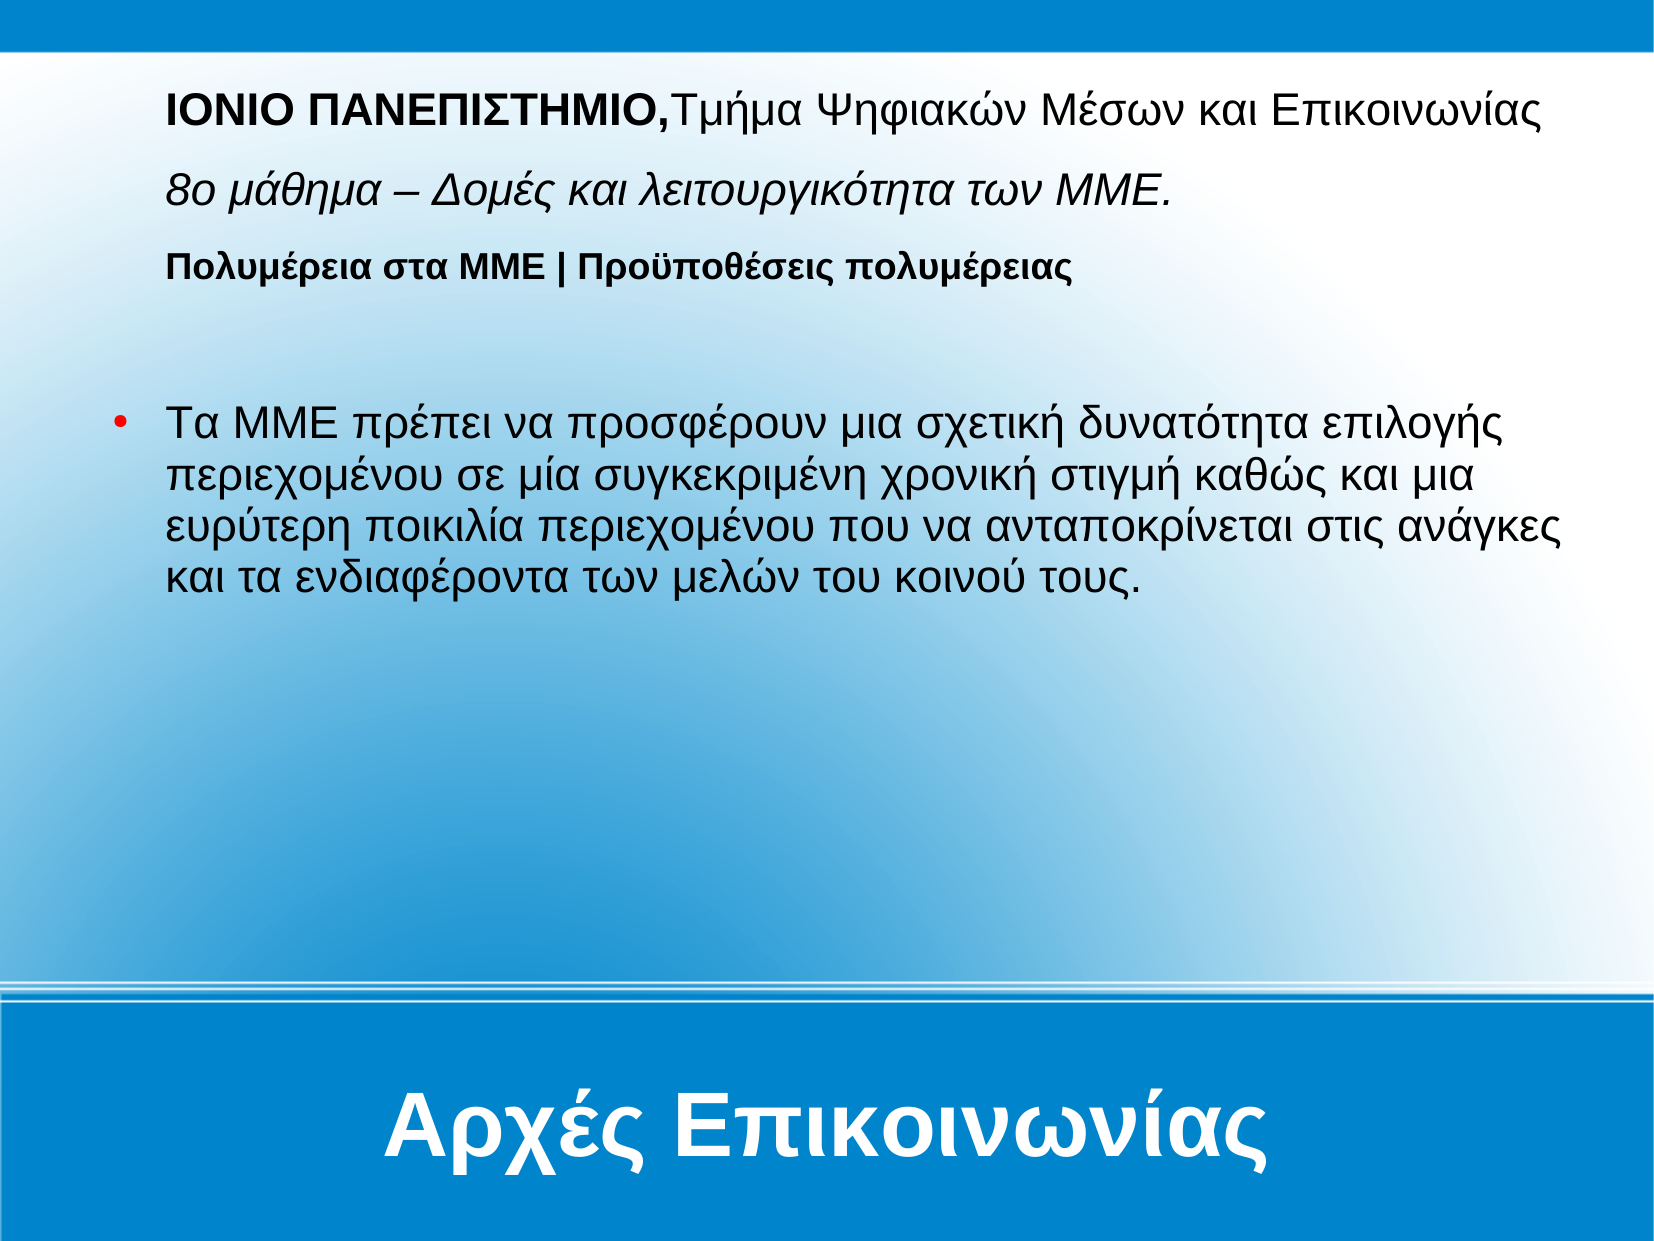

ΙΟΝΙΟ ΠΑΝΕΠΙΣΤΗΜΙΟ,Τμήμα Ψηφιακών Μέσων και Επικοινωνίας
8ο μάθημα – Δομές και λειτουργικότητα των ΜΜΕ.
Πολυμέρεια στα ΜΜΕ | Προϋποθέσεις πολυμέρειας
Τα ΜΜΕ πρέπει να προσφέρουν μια σχετική δυνατότητα επιλογής περιεχομένου σε μία συγκεκριμένη χρονική στιγμή καθώς και μια ευρύτερη ποικιλία περιεχομένου που να ανταποκρίνεται στις ανάγκες και τα ενδιαφέροντα των μελών του κοινού τους.
# Αρχές Επικοινωνίας